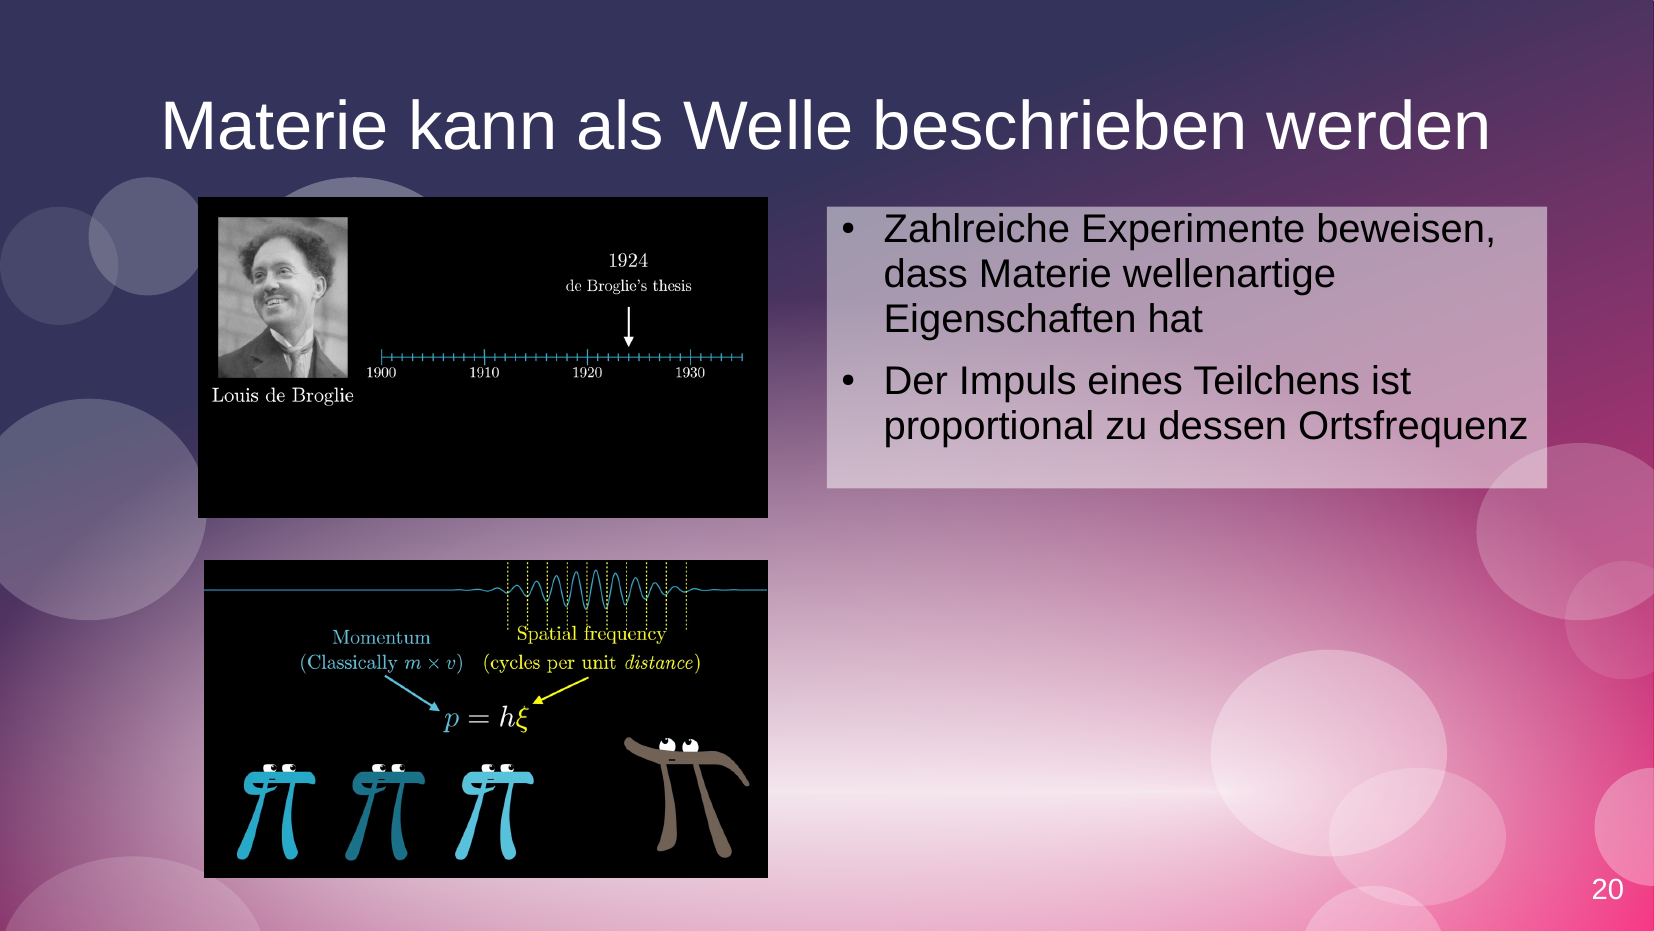

# Materie kann als Welle beschrieben werden
Zahlreiche Experimente beweisen, dass Materie wellenartige Eigenschaften hat
Der Impuls eines Teilchens ist proportional zu dessen Ortsfrequenz